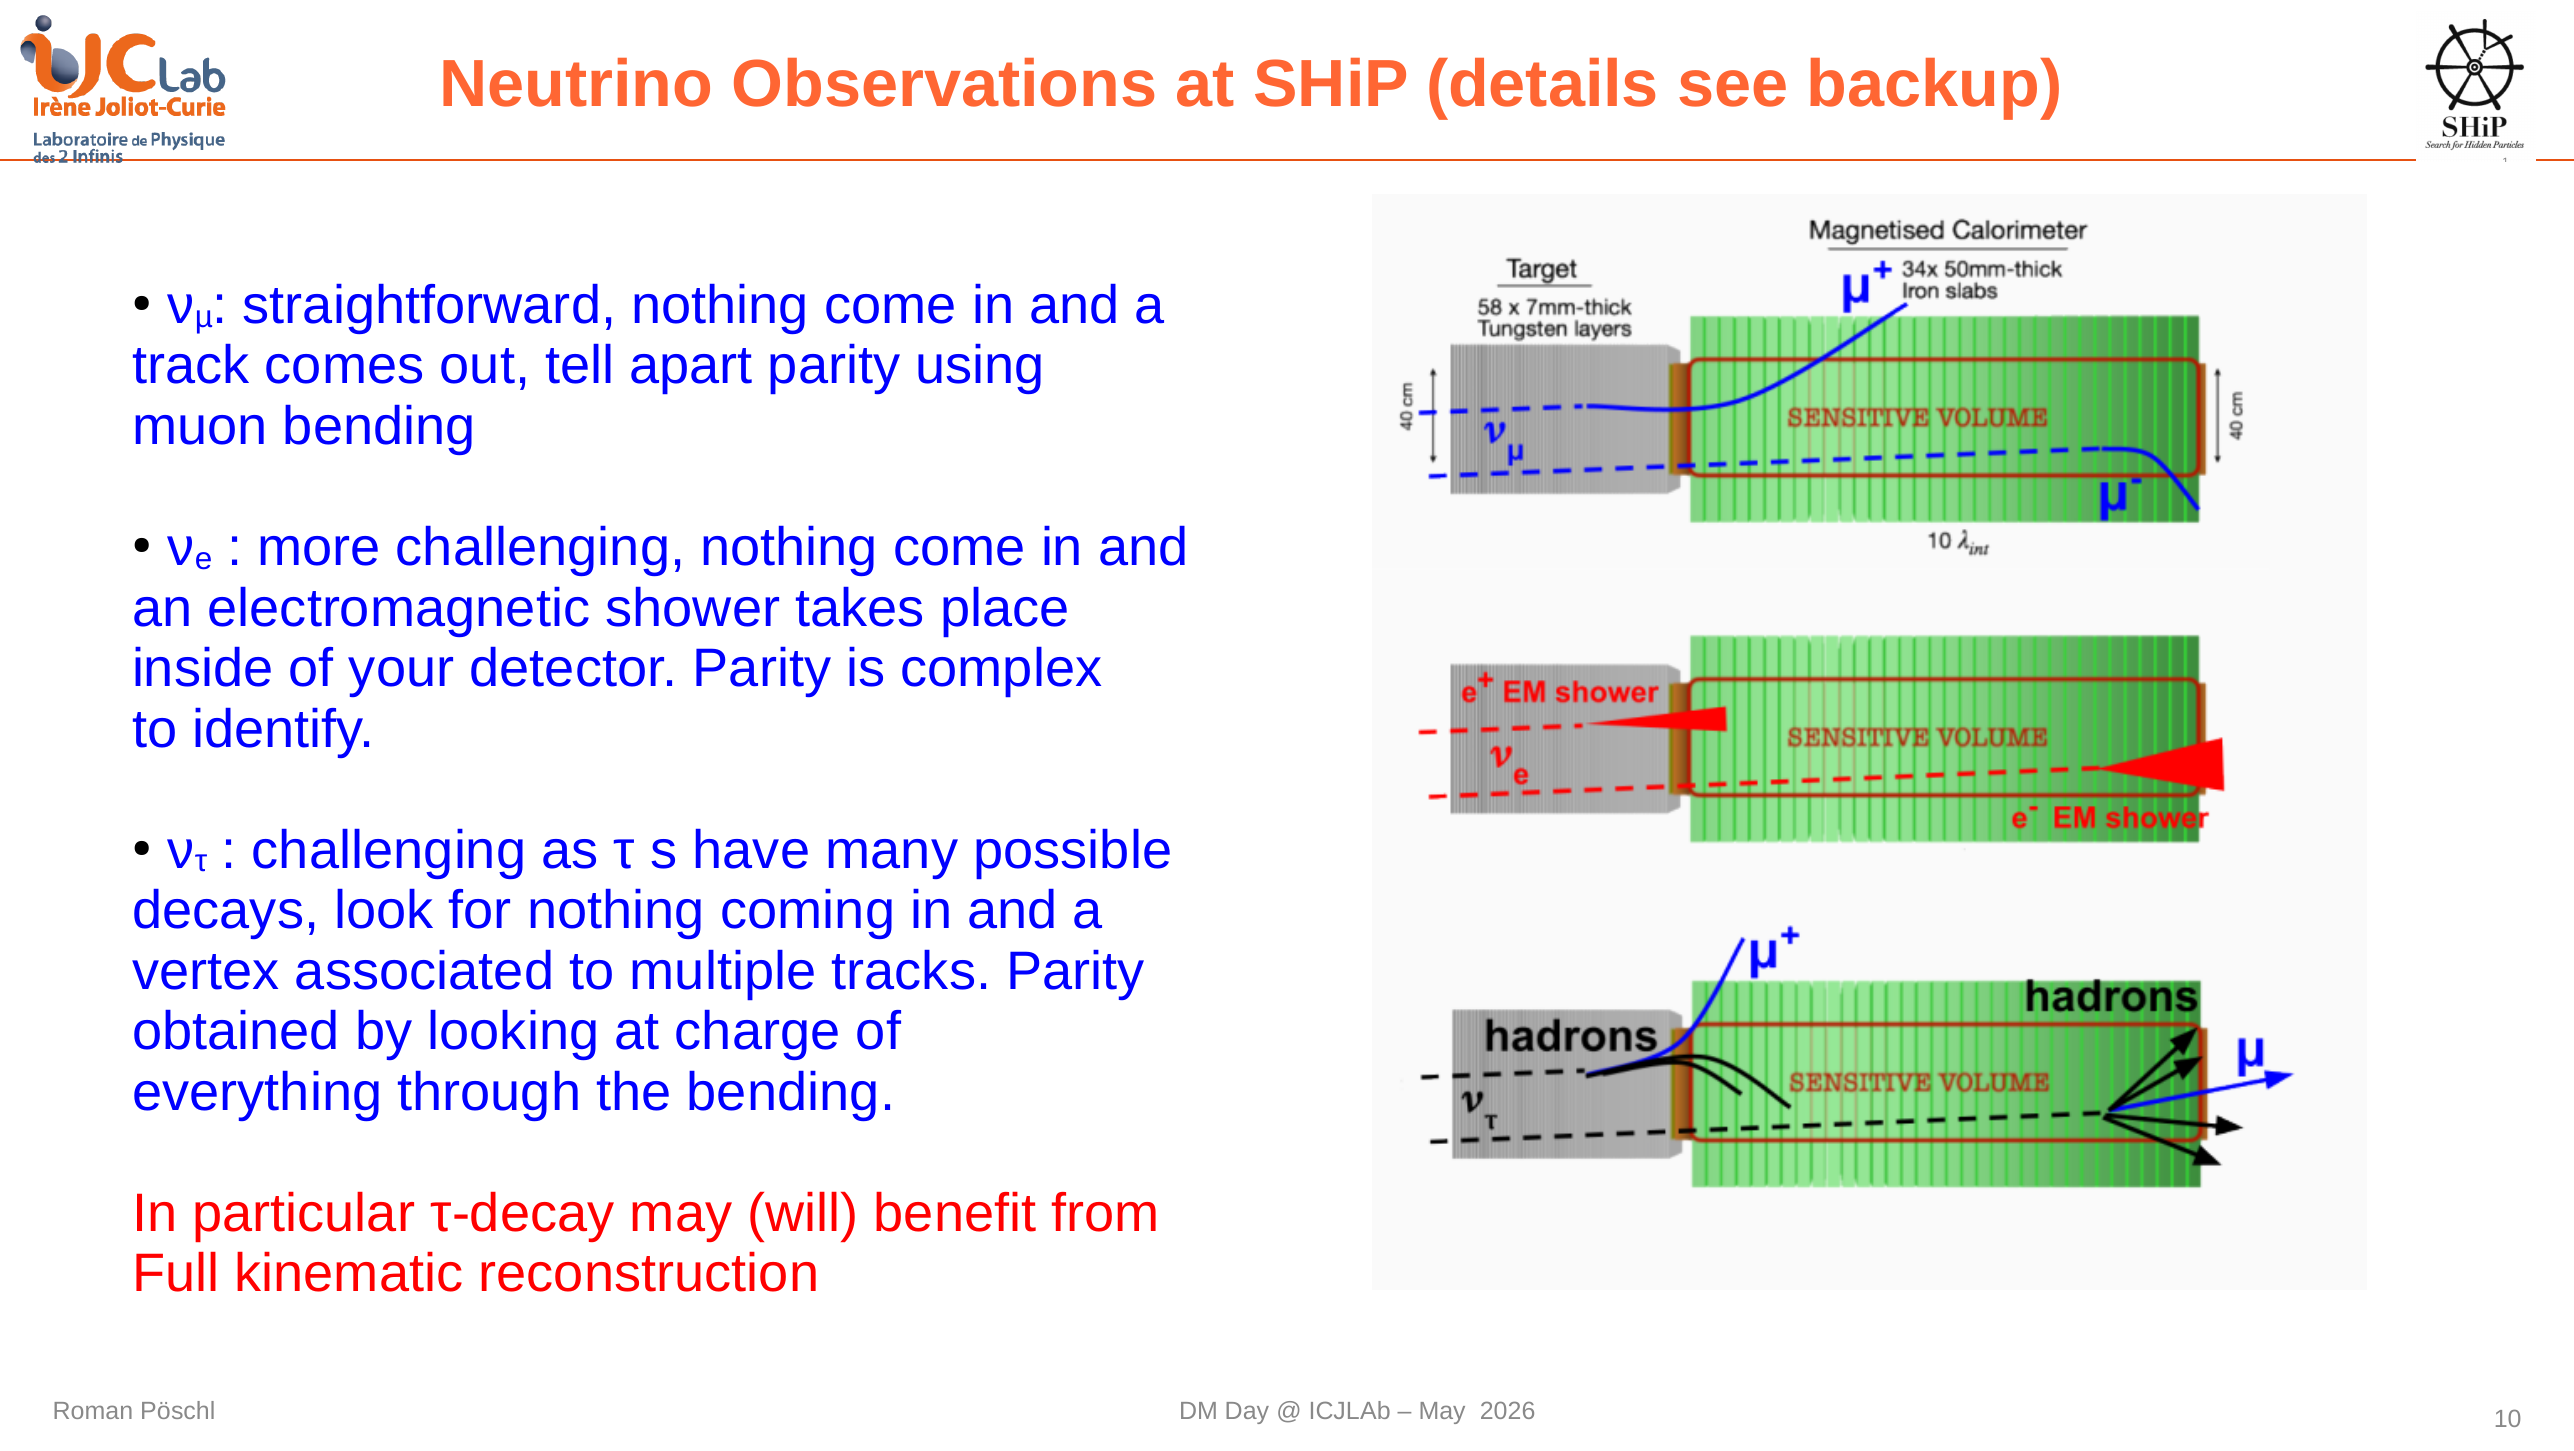

# Neutrino Observations at SHiP (details see backup)
νµ: straightforward, nothing come in and a
track comes out, tell apart parity using
muon bending
νe : more challenging, nothing come in and
an electromagnetic shower takes place
inside of your detector. Parity is complex
to identify.
ντ : challenging as τ s have many possible
decays, look for nothing coming in and a
vertex associated to multiple tracks. Parity
obtained by looking at charge of
everything through the bending.
In particular τ-decay may (will) benefit from
Full kinematic reconstruction